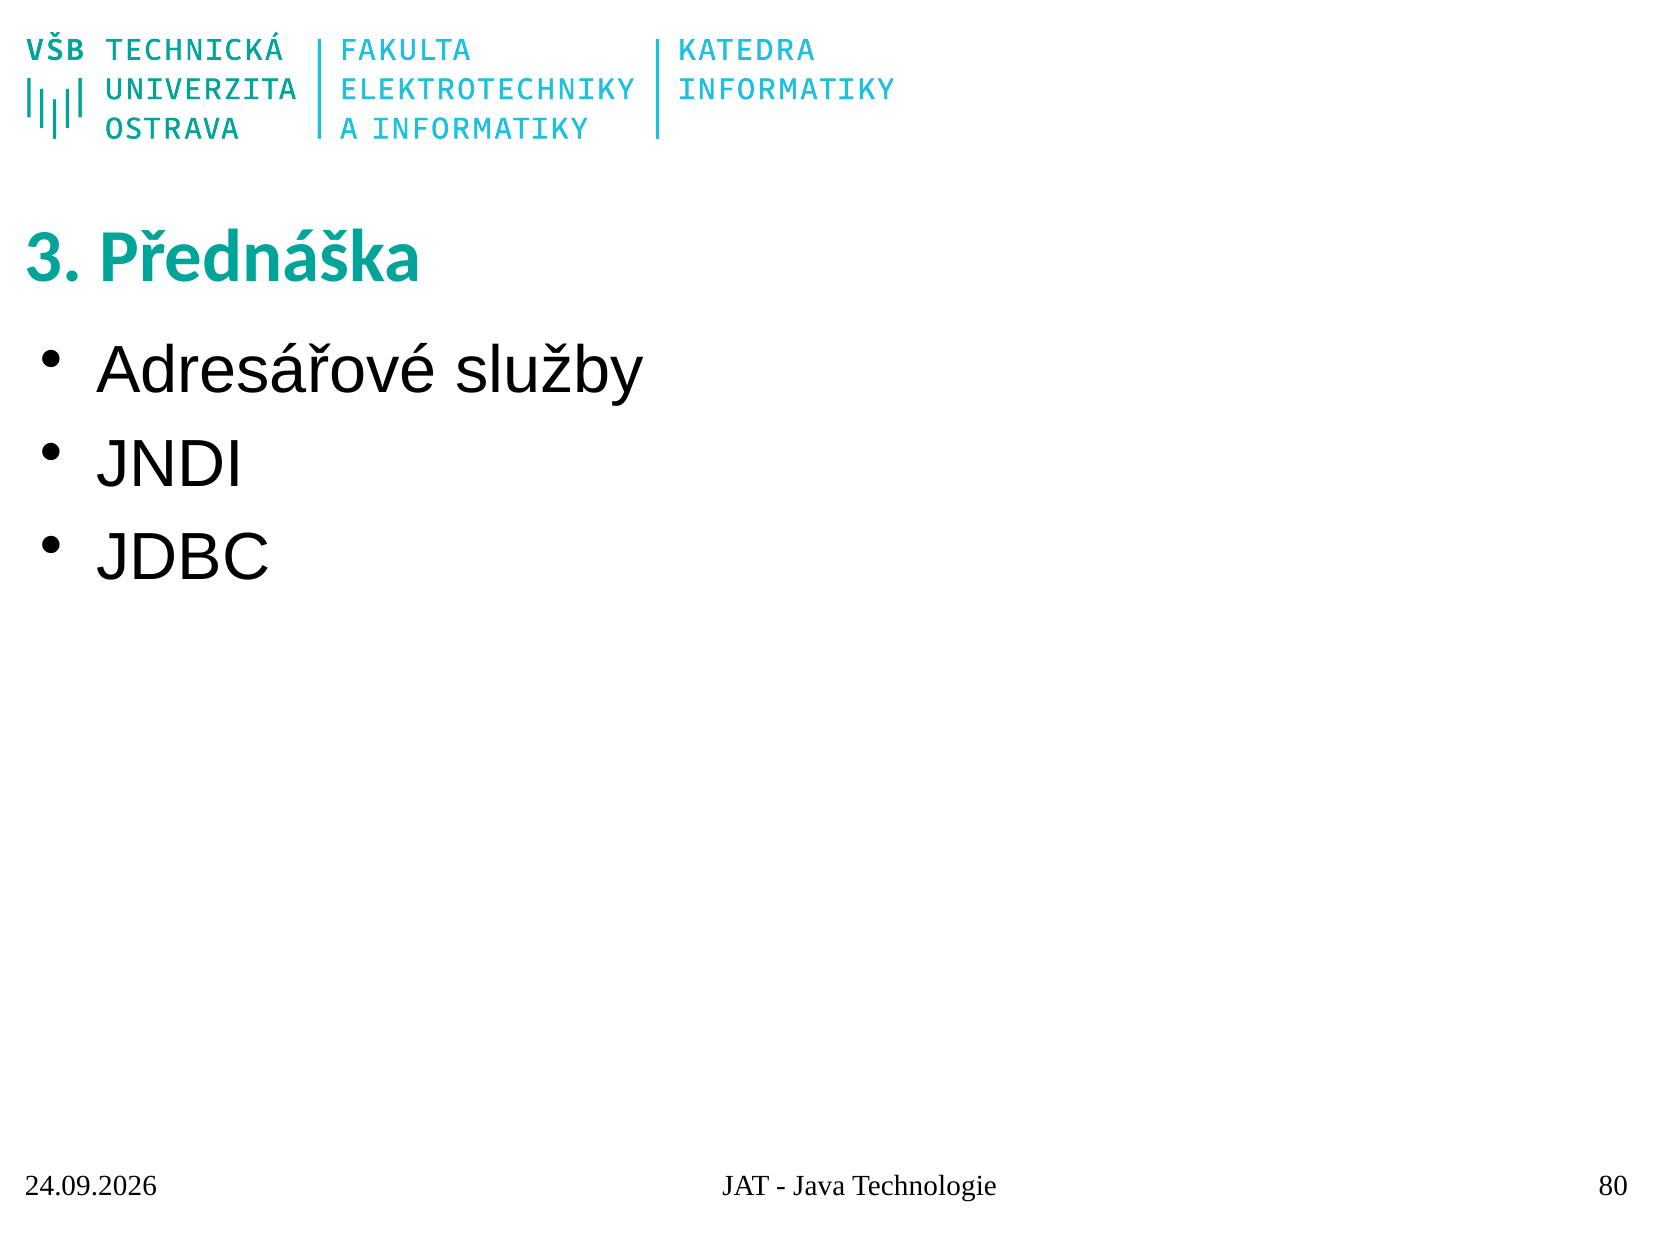

3. Přednáška
# Adresářové služby
JNDI
JDBC
JAT - Java Technologie
80